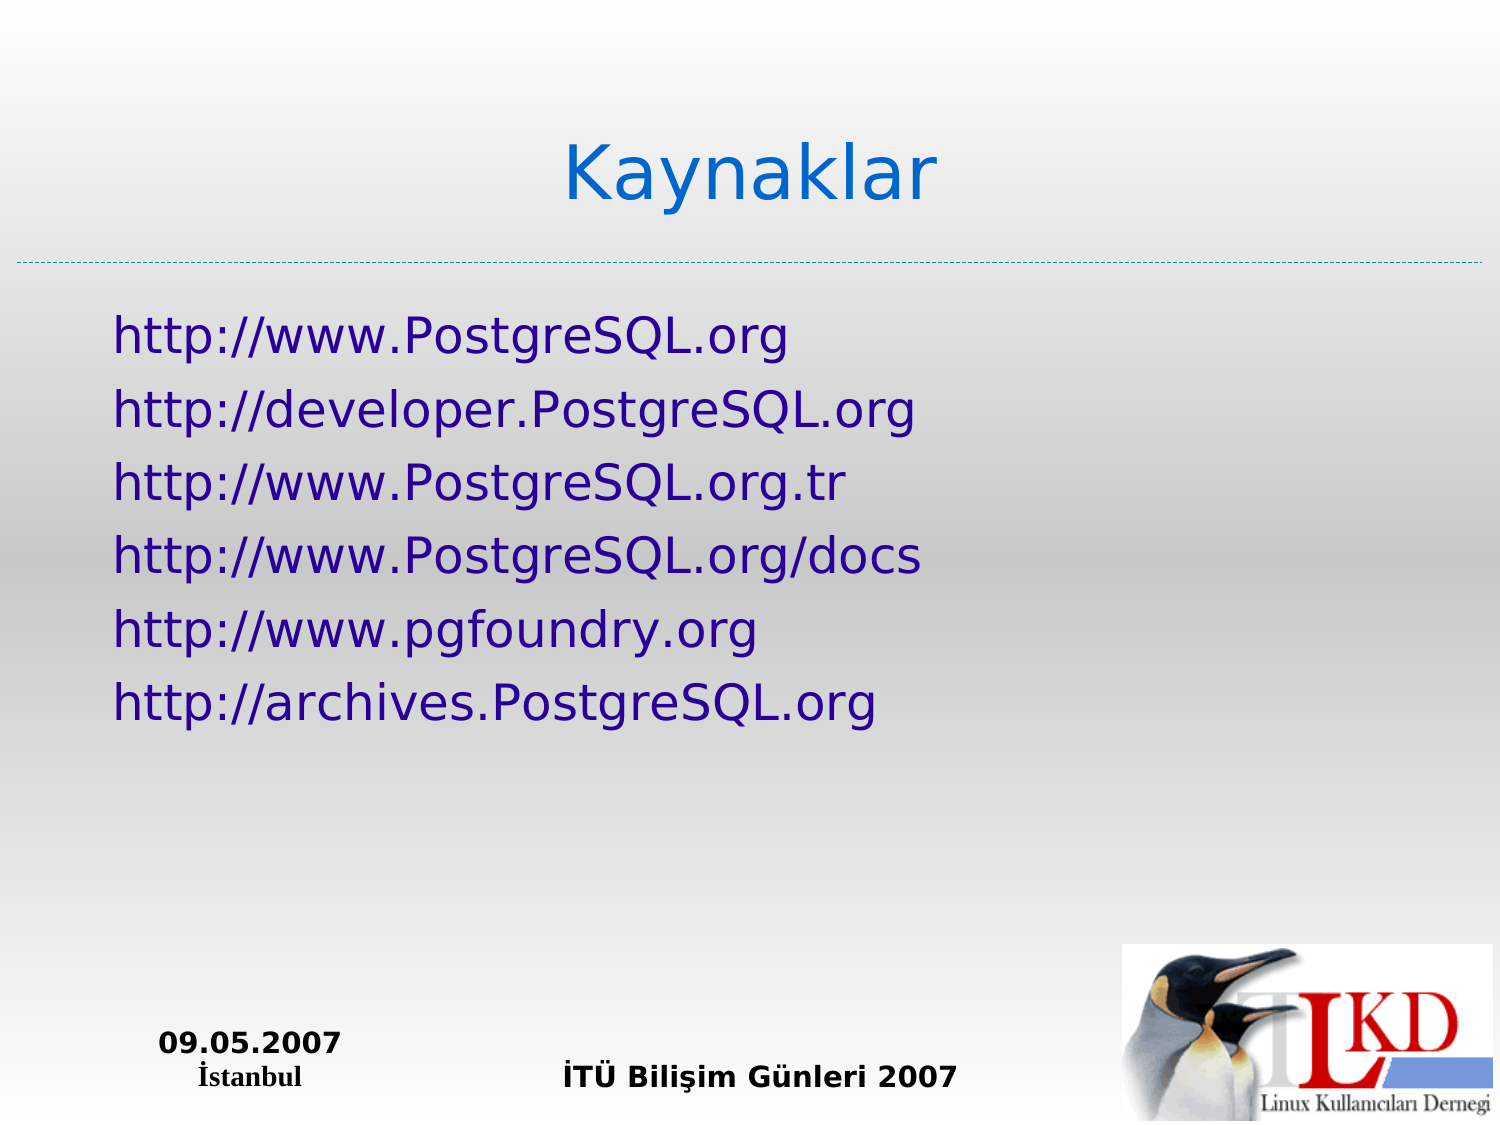

# Kaynaklar
http://www.PostgreSQL.org
http://developer.PostgreSQL.org
http://www.PostgreSQL.org.tr
http://www.PostgreSQL.org/docs
http://www.pgfoundry.org
http://archives.PostgreSQL.org